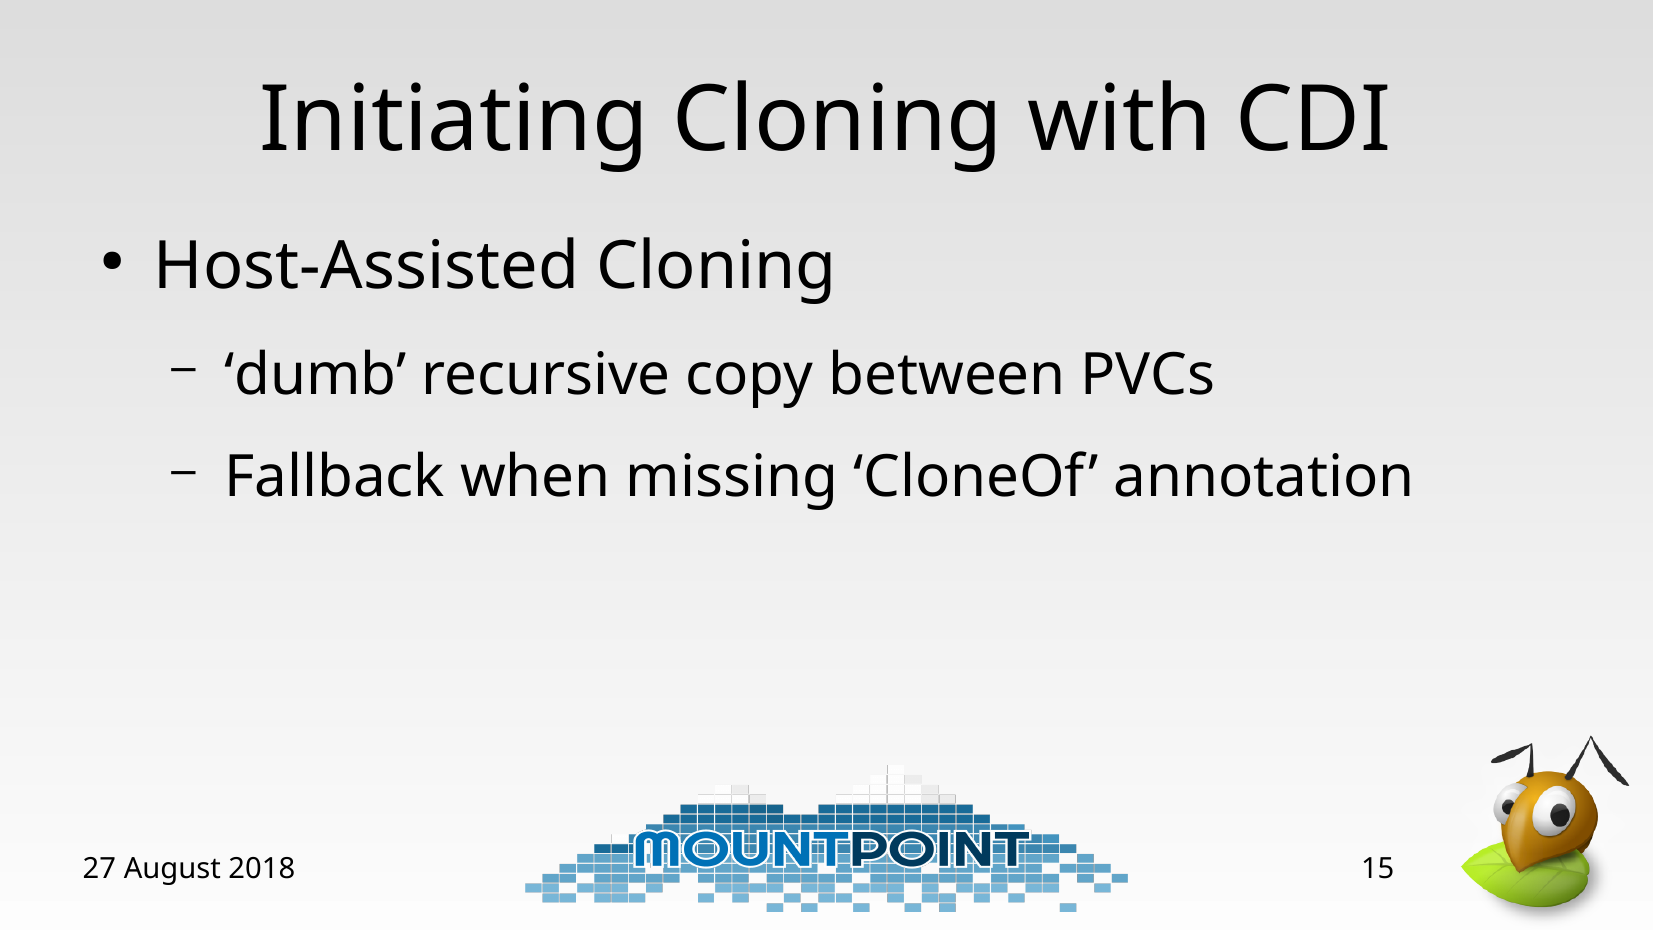

# Initiating Cloning with CDI
Host-Assisted Cloning
‘dumb’ recursive copy between PVCs
Fallback when missing ‘CloneOf’ annotation
27 August 2018
15